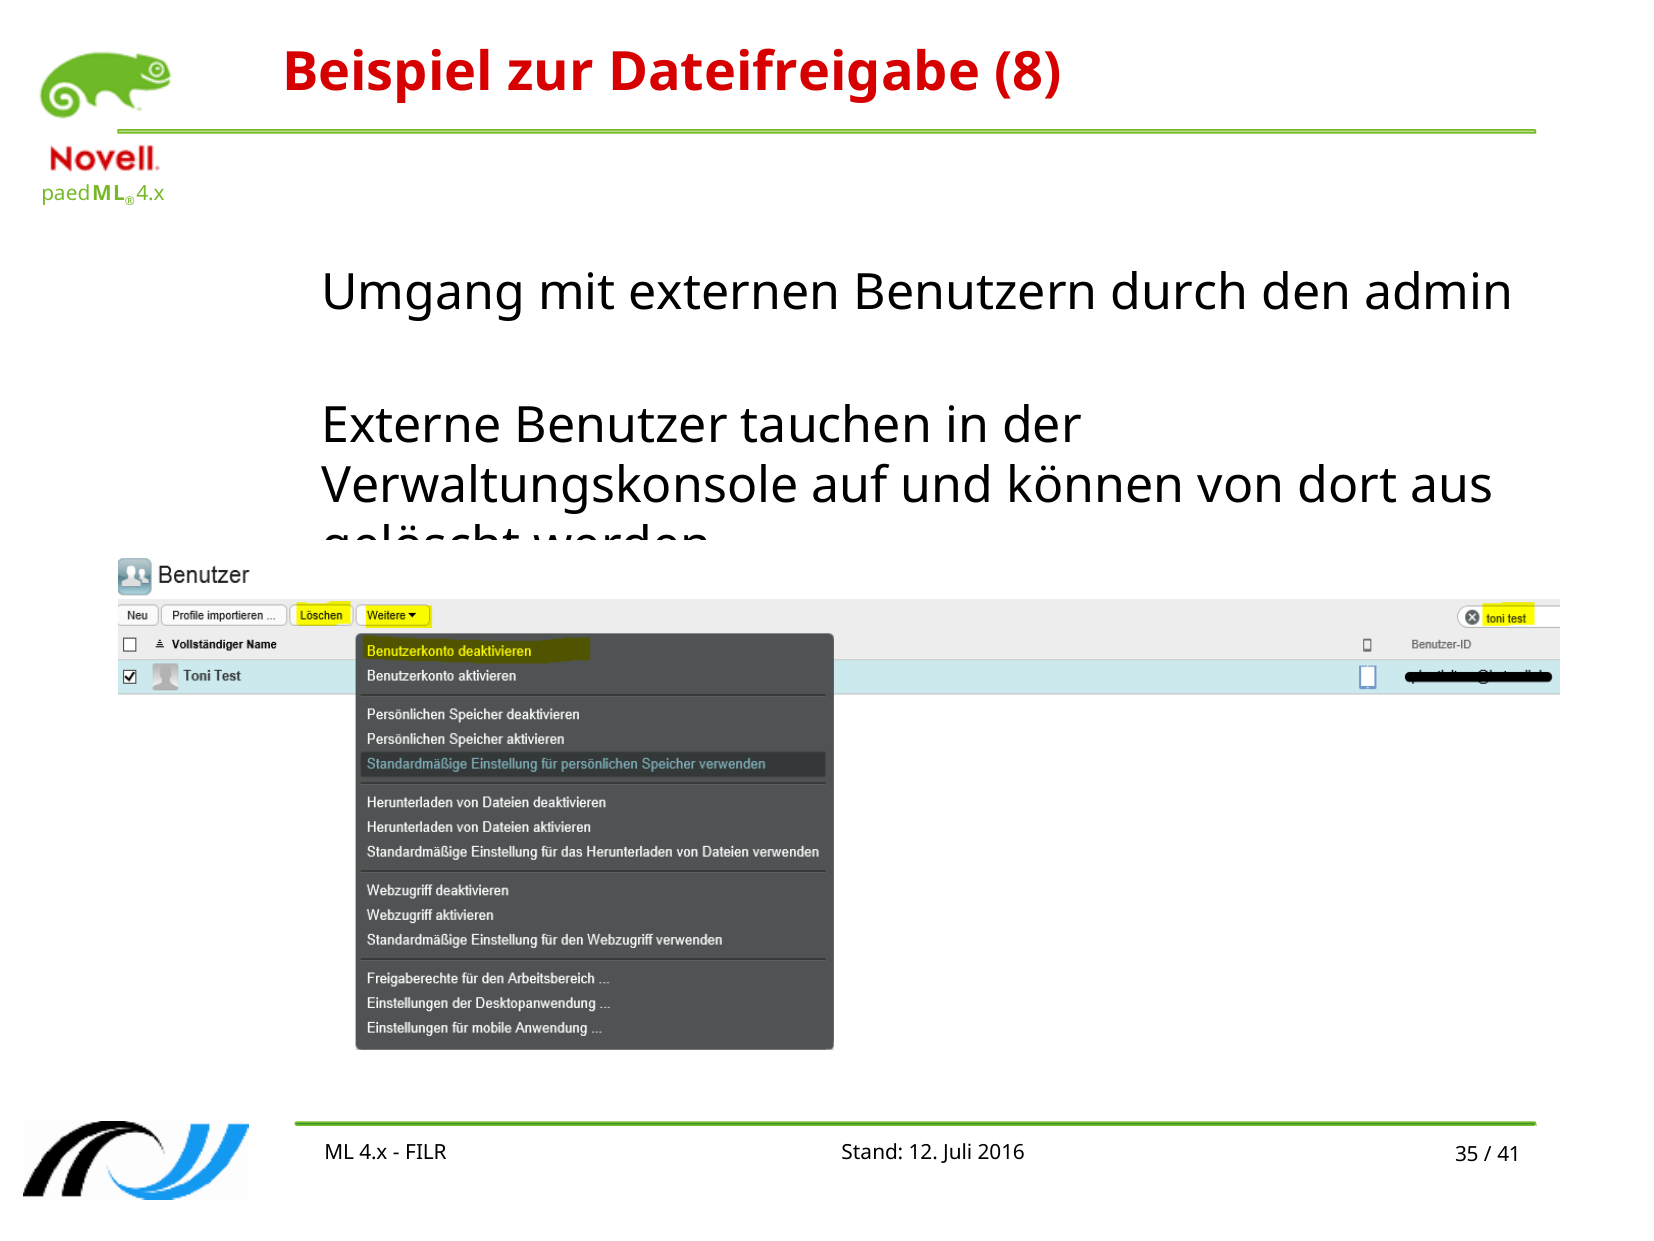

# Beispiel zur Dateifreigabe (8)
Umgang mit externen Benutzern durch den admin
Externe Benutzer tauchen in der Verwaltungskonsole auf und können von dort aus gelöscht werden.
ML 4.x - FILR
12. Juli 2016
35